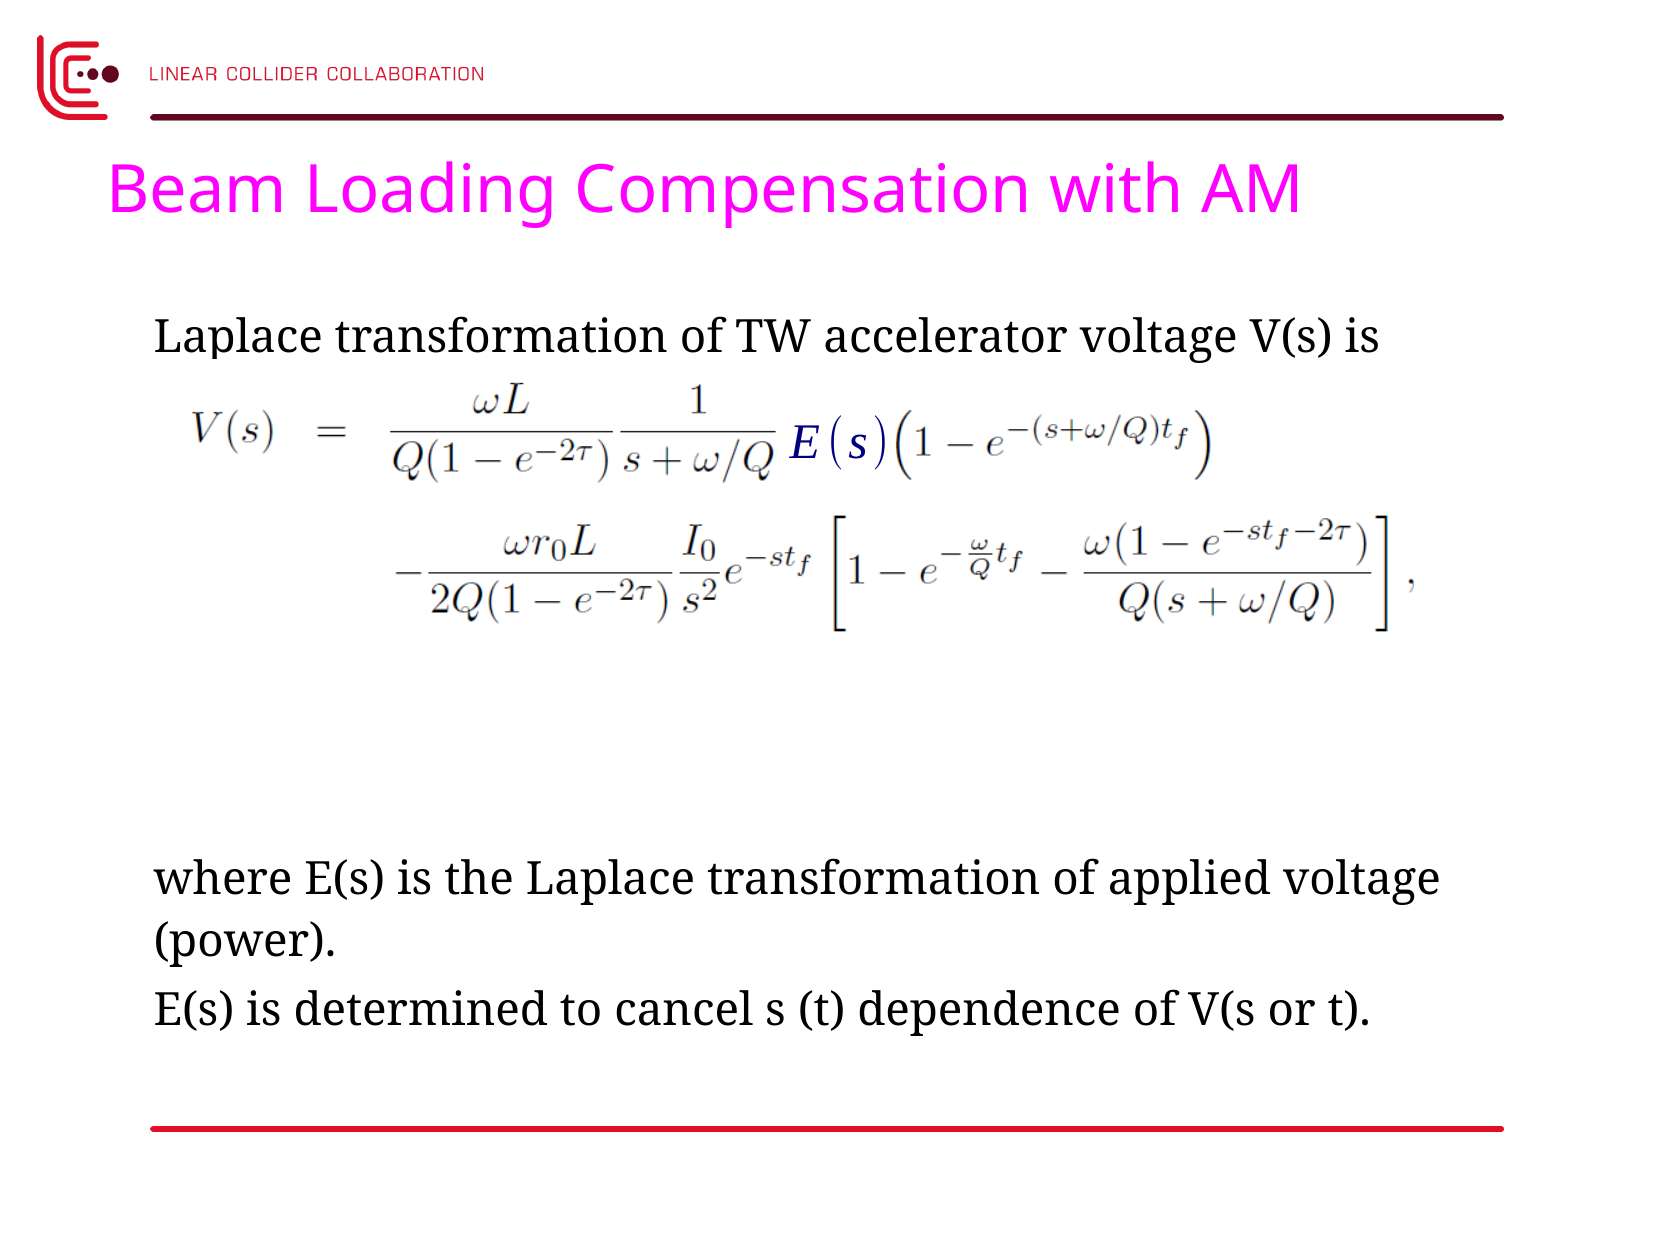

# Beam Loading Compensation with AM
Laplace transformation of TW accelerator voltage V(s) is
where E(s) is the Laplace transformation of applied voltage (power).
E(s) is determined to cancel s (t) dependence of V(s or t).